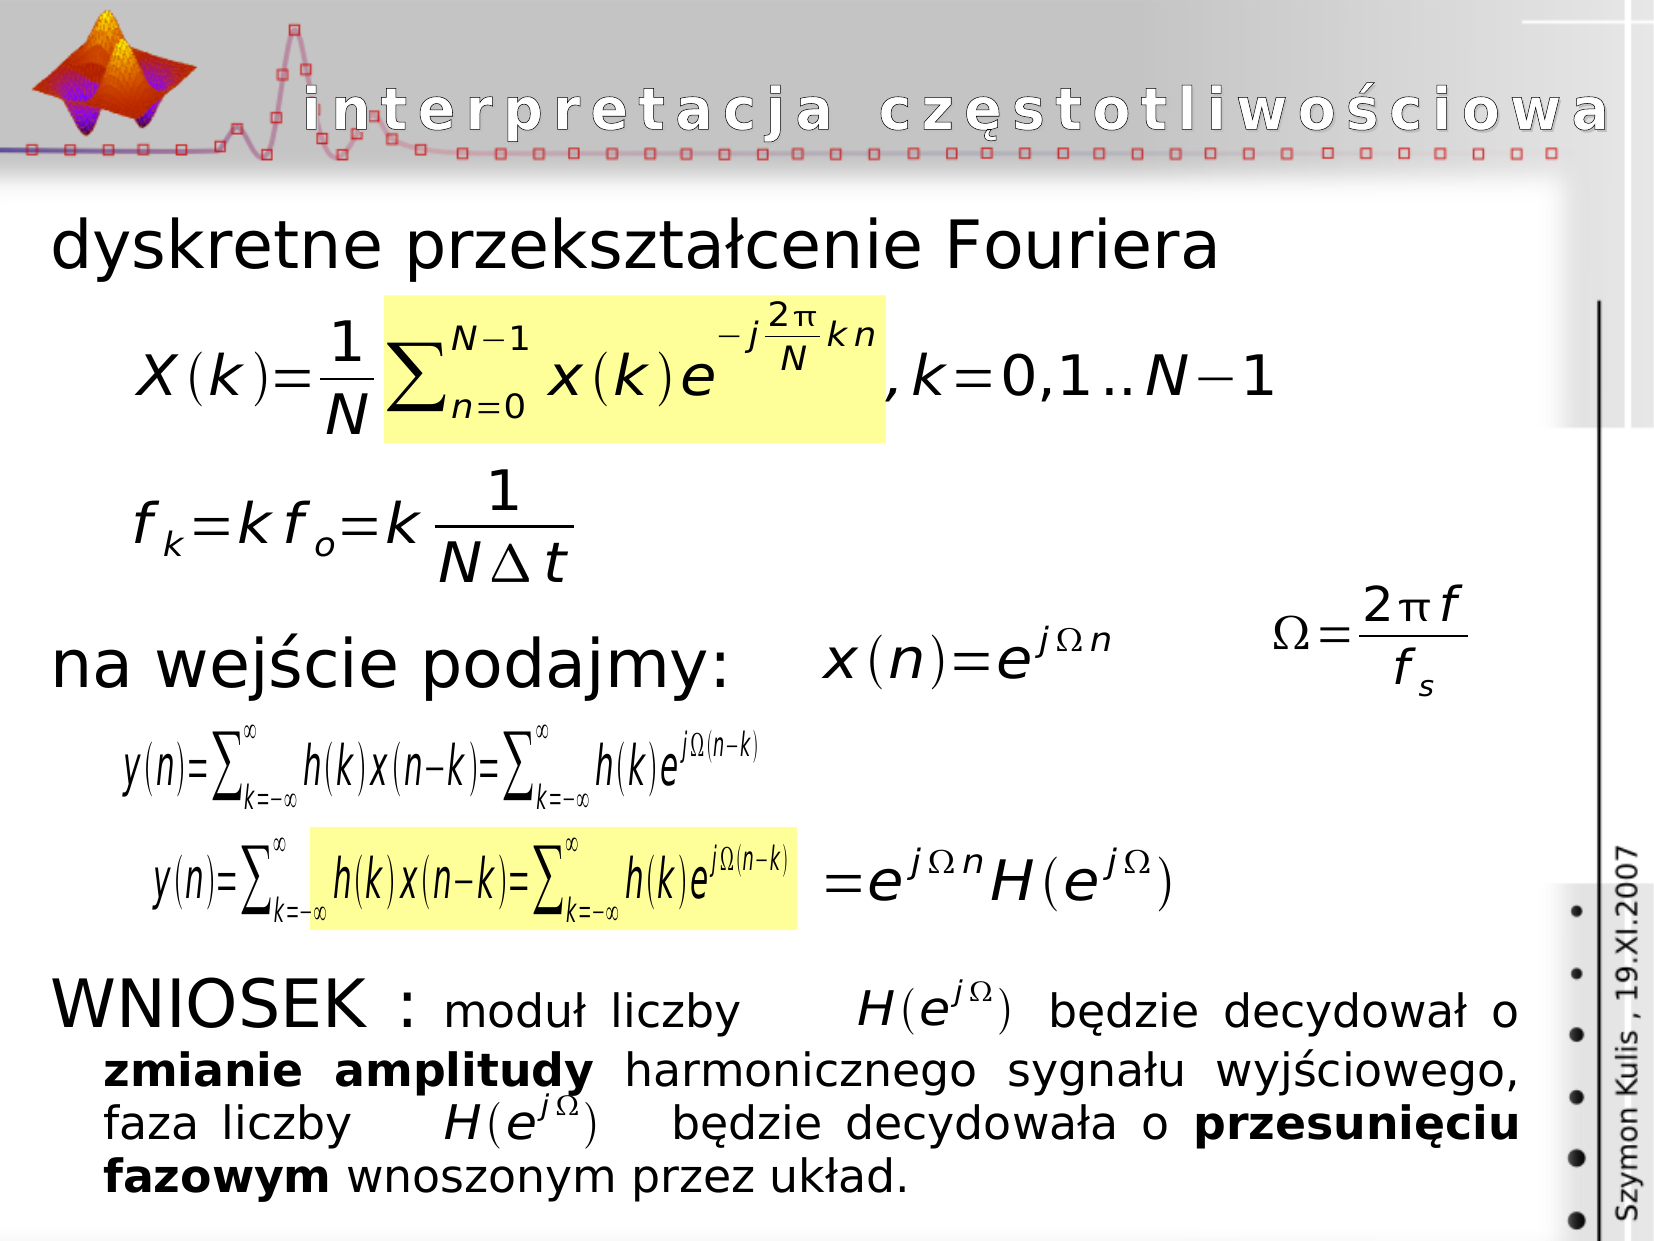

# interpretacja częstotliwościowa
dyskretne przekształcenie Fouriera
na wejście podajmy:
WNIOSEK : moduł liczby będzie decydował o zmianie amplitudy harmonicznego sygnału wyjściowego, faza liczby będzie decydowała o przesunięciu fazowym wnoszonym przez układ.